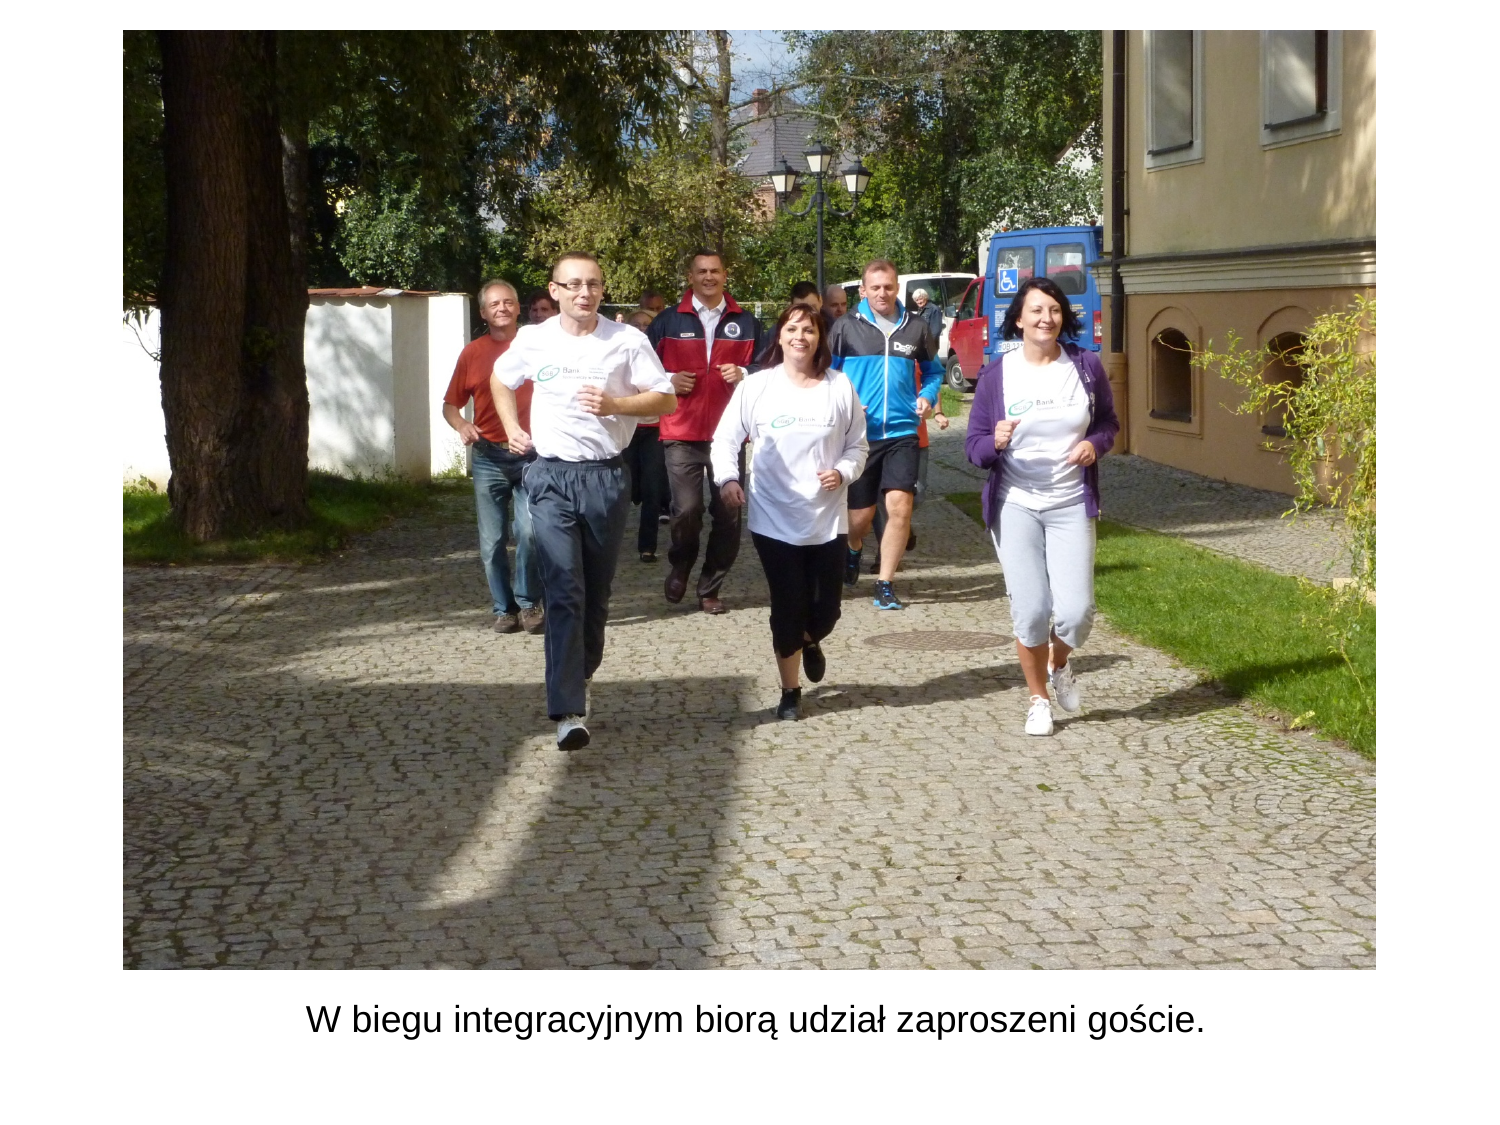

W biegu integracyjnym biorą udział zaproszeni goście.